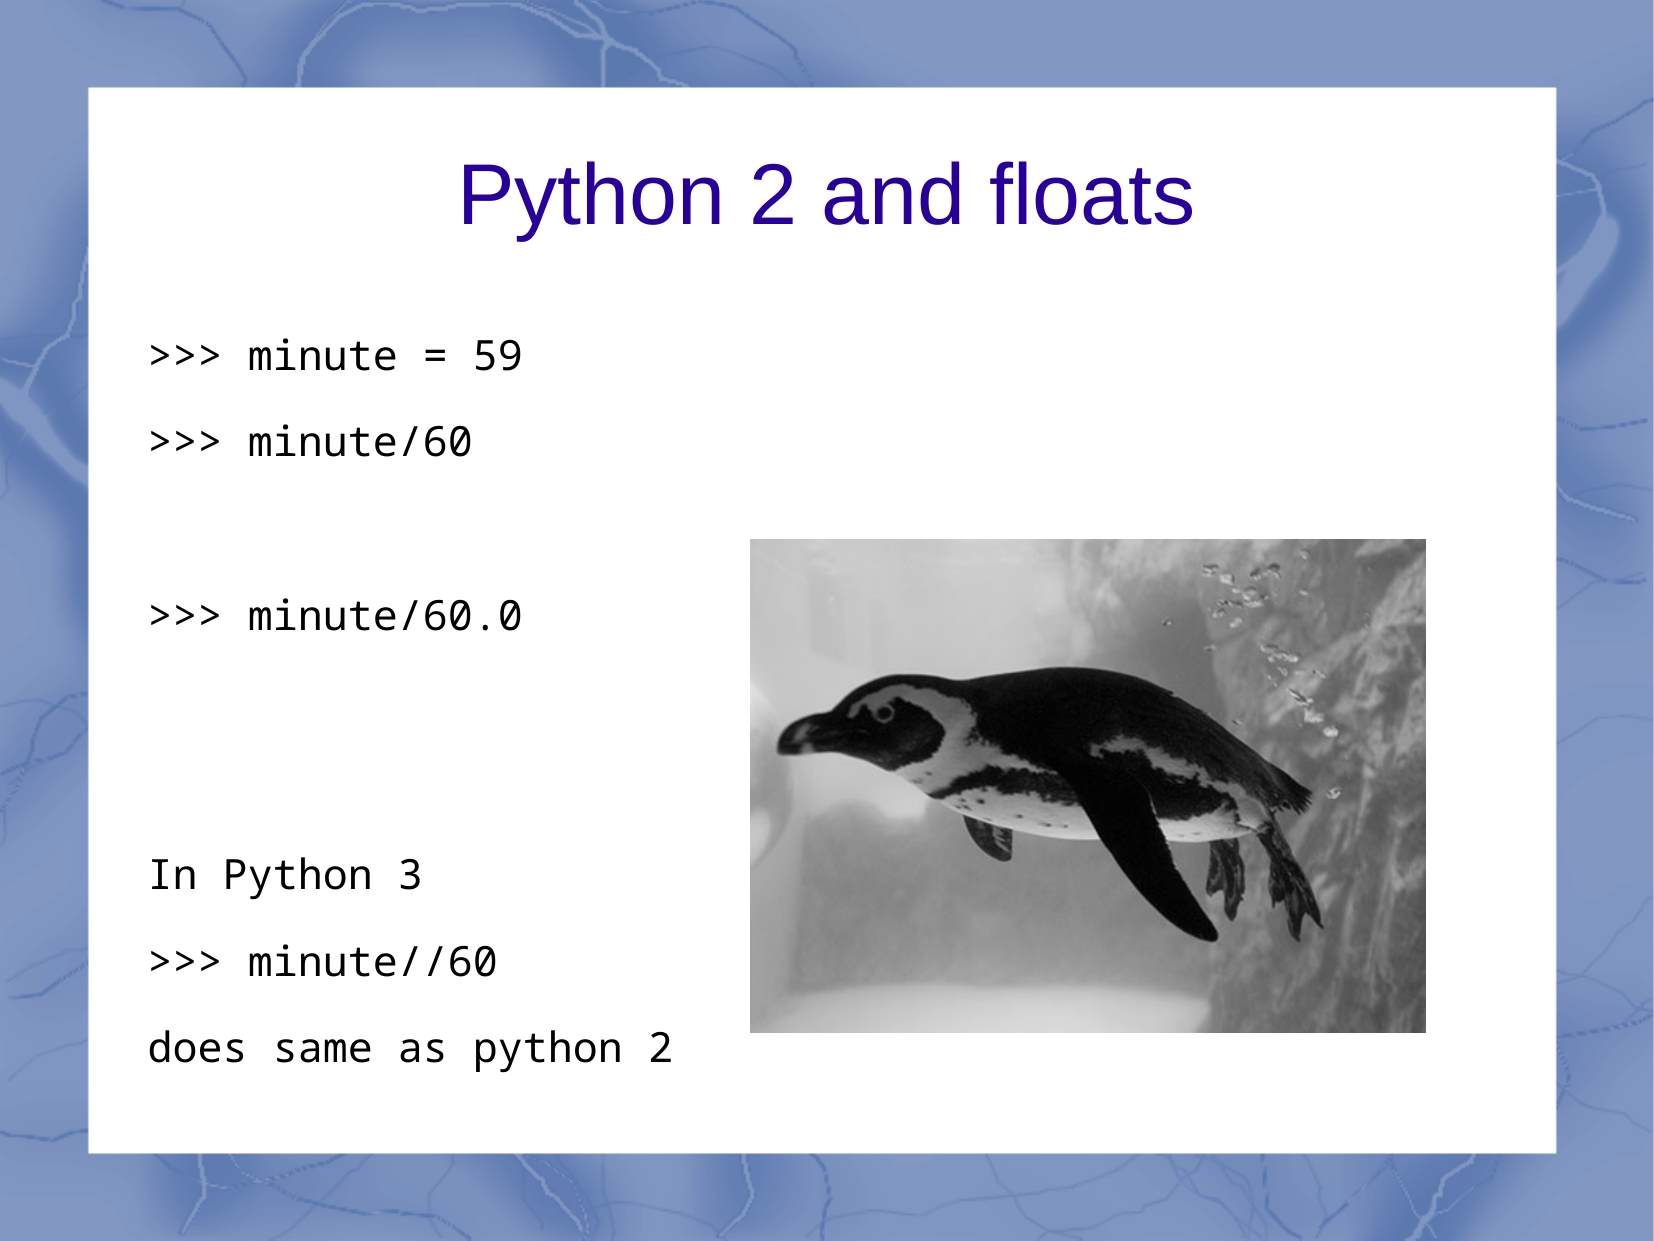

# Python 2 and floats
>>> minute = 59
>>> minute/60
>>> minute/60.0
In Python 3
>>> minute//60
does same as python 2